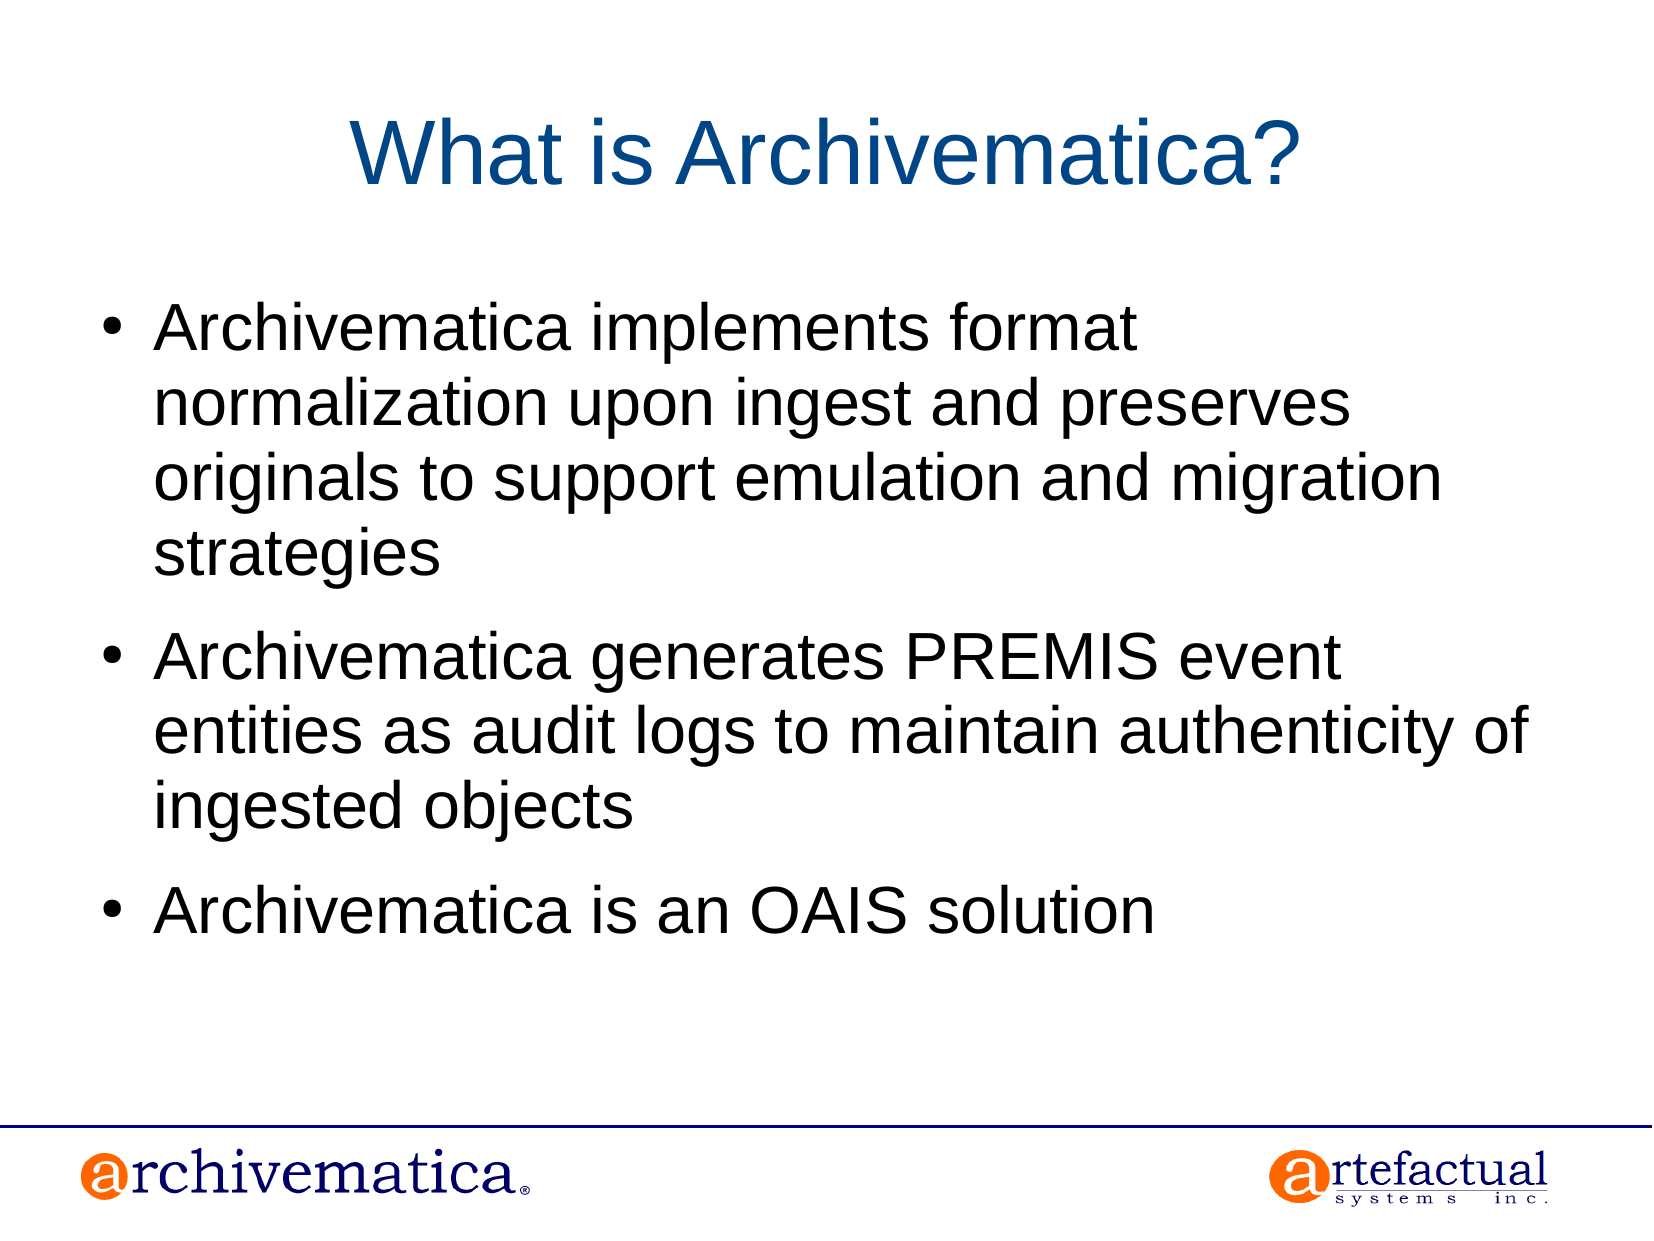

# What is Archivematica?
Archivematica implements format normalization upon ingest and preserves originals to support emulation and migration strategies
Archivematica generates PREMIS event entities as audit logs to maintain authenticity of ingested objects
Archivematica is an OAIS solution